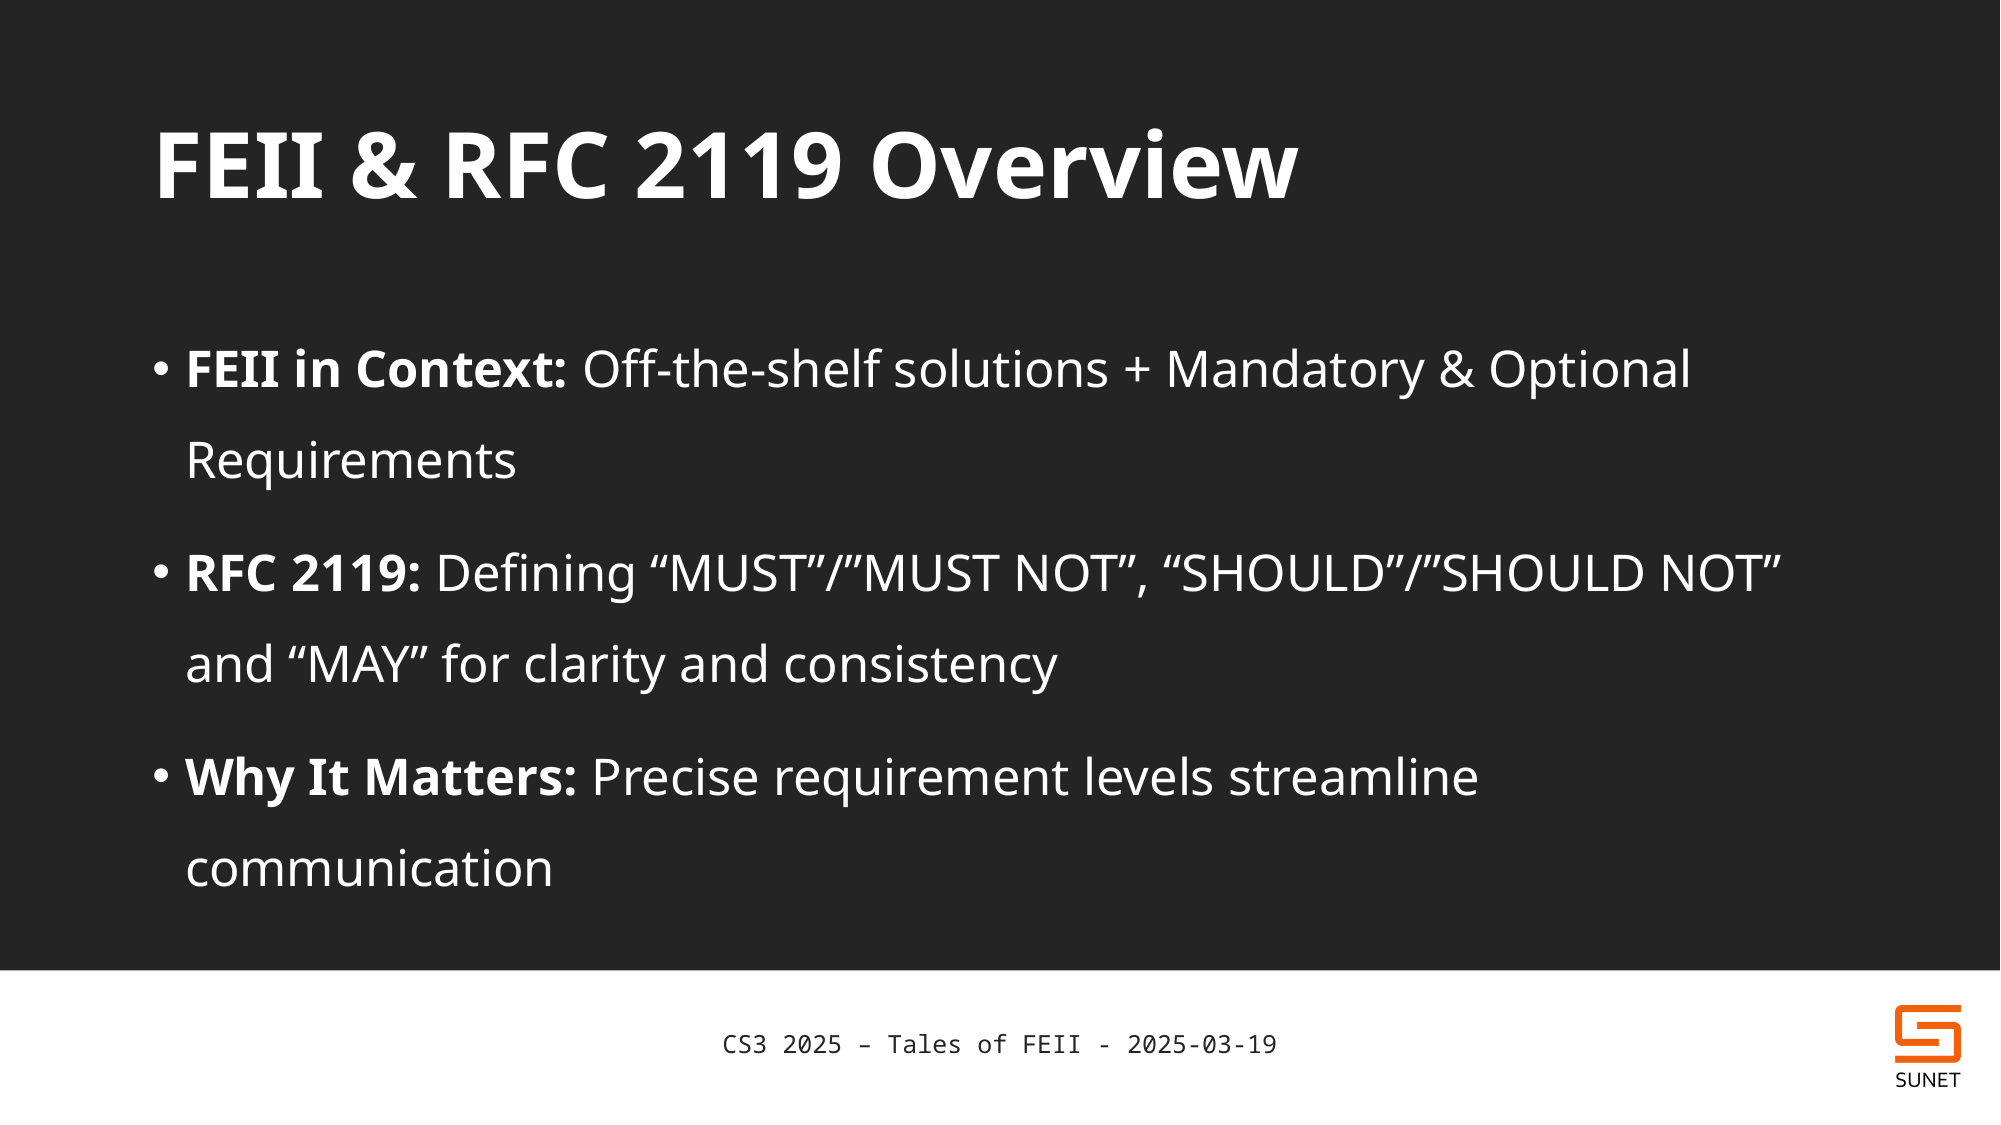

# FEII & RFC 2119 Overview
FEII in Context: Off-the-shelf solutions + Mandatory & Optional Requirements
RFC 2119: Defining “MUST”/”MUST NOT”, “SHOULD”/”SHOULD NOT” and “MAY” for clarity and consistency
Why It Matters: Precise requirement levels streamline communication
CS3 2025 – Tales of FEII - 2025-03-19